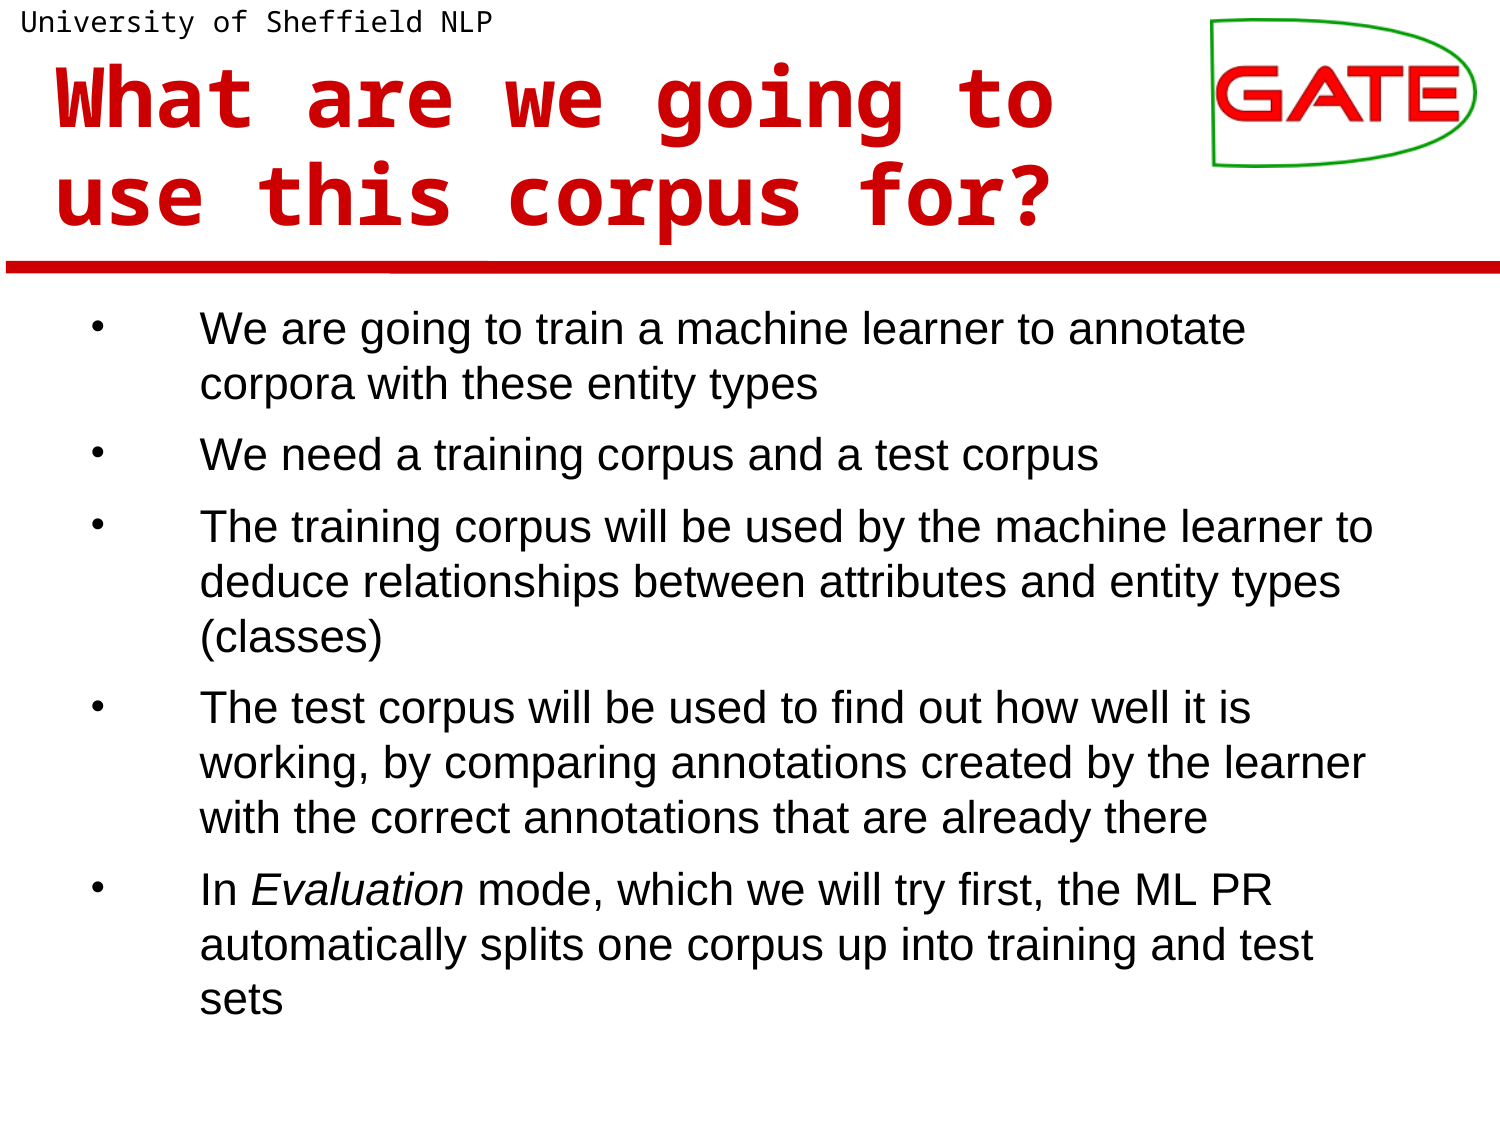

# What are we going to use this corpus for?
We are going to train a machine learner to annotate corpora with these entity types
We need a training corpus and a test corpus
The training corpus will be used by the machine learner to deduce relationships between attributes and entity types (classes)
The test corpus will be used to find out how well it is working, by comparing annotations created by the learner with the correct annotations that are already there
In Evaluation mode, which we will try first, the ML PR automatically splits one corpus up into training and test sets